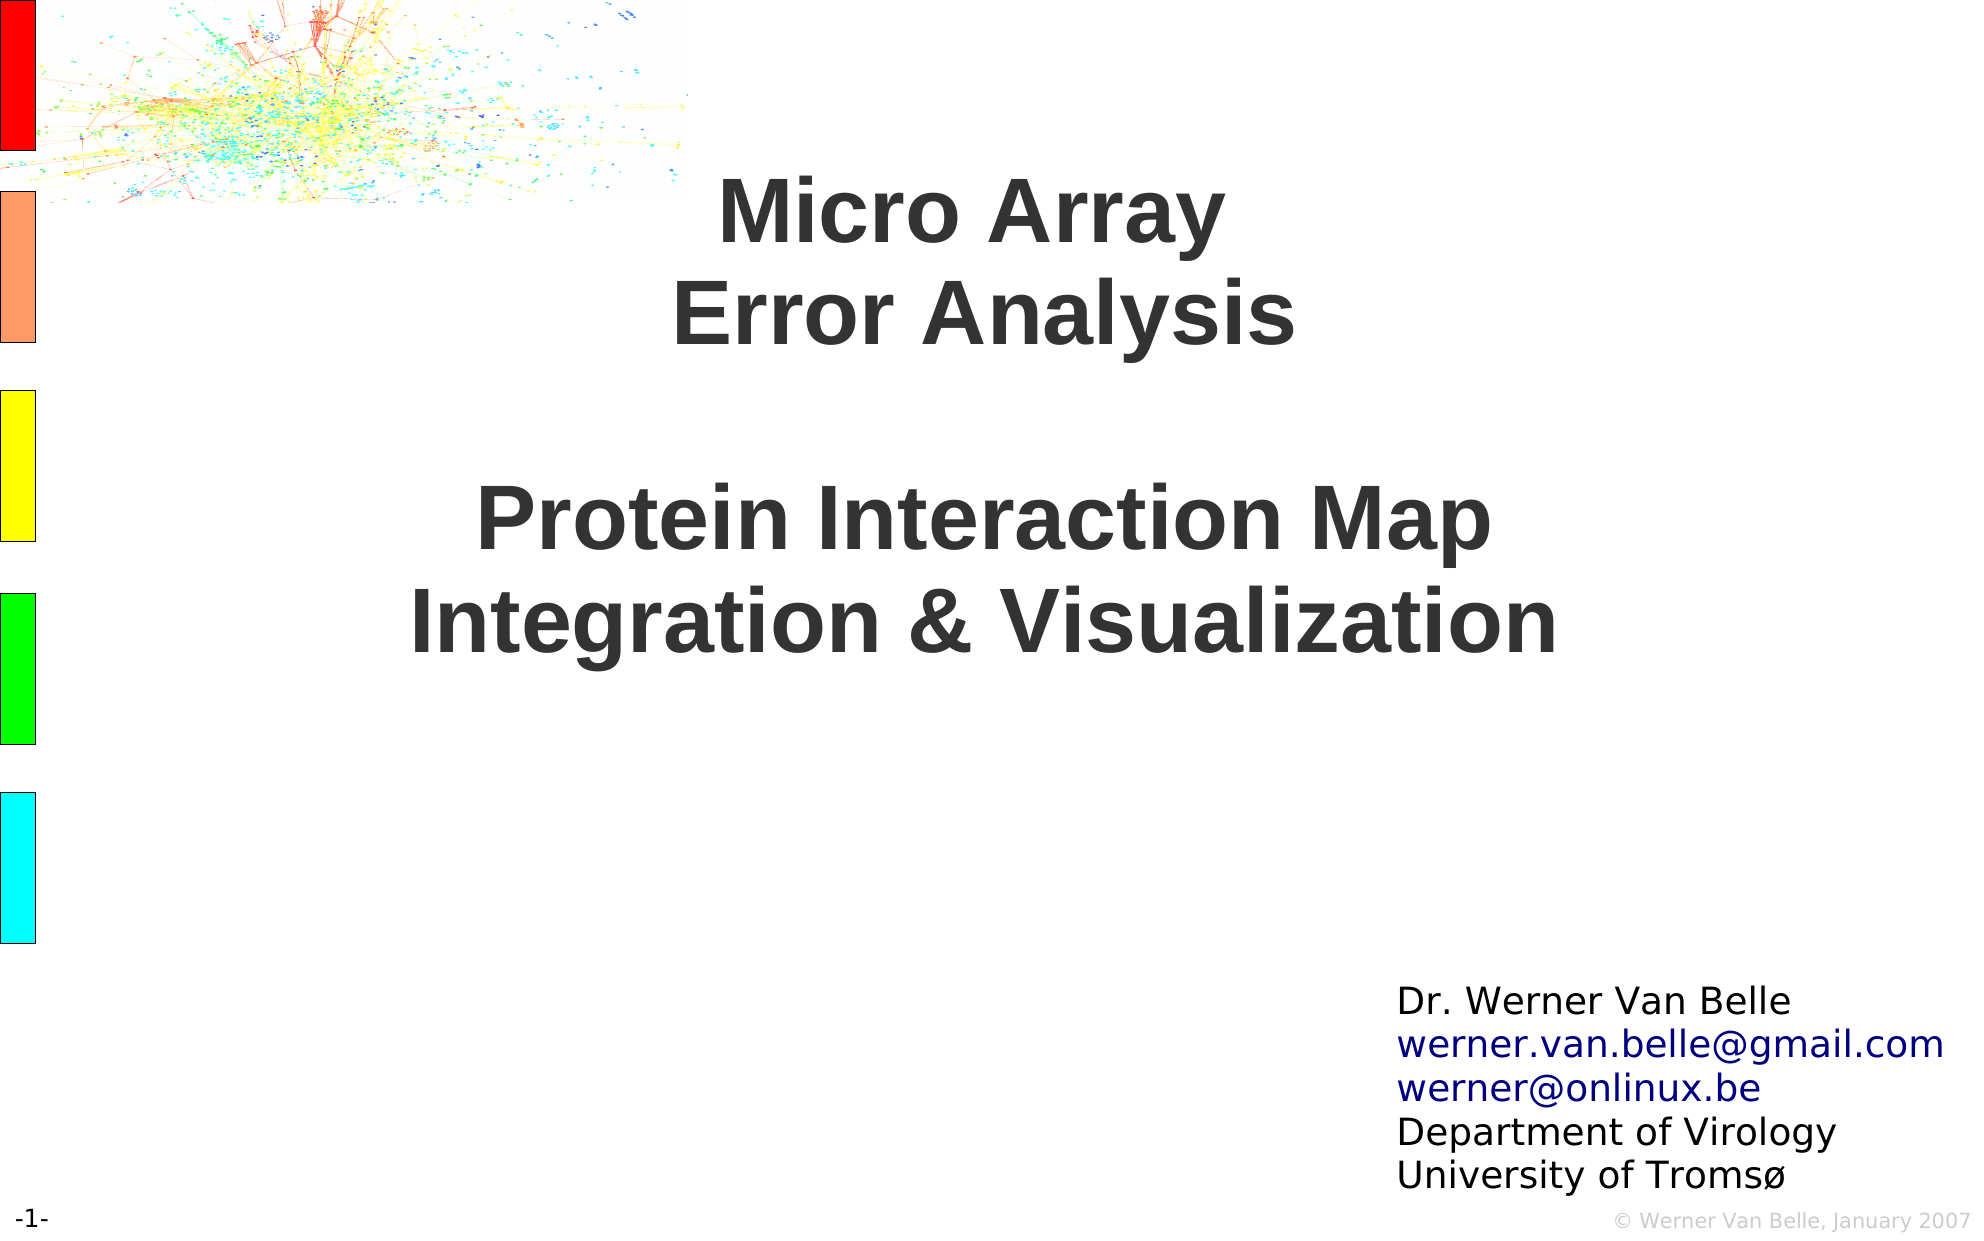

# Micro Array Error Analysis Protein Interaction Map Integration & Visualization
Dr. Werner Van Belle
werner.van.belle@gmail.com
werner@onlinux.be
Department of Virology
University of Tromsø